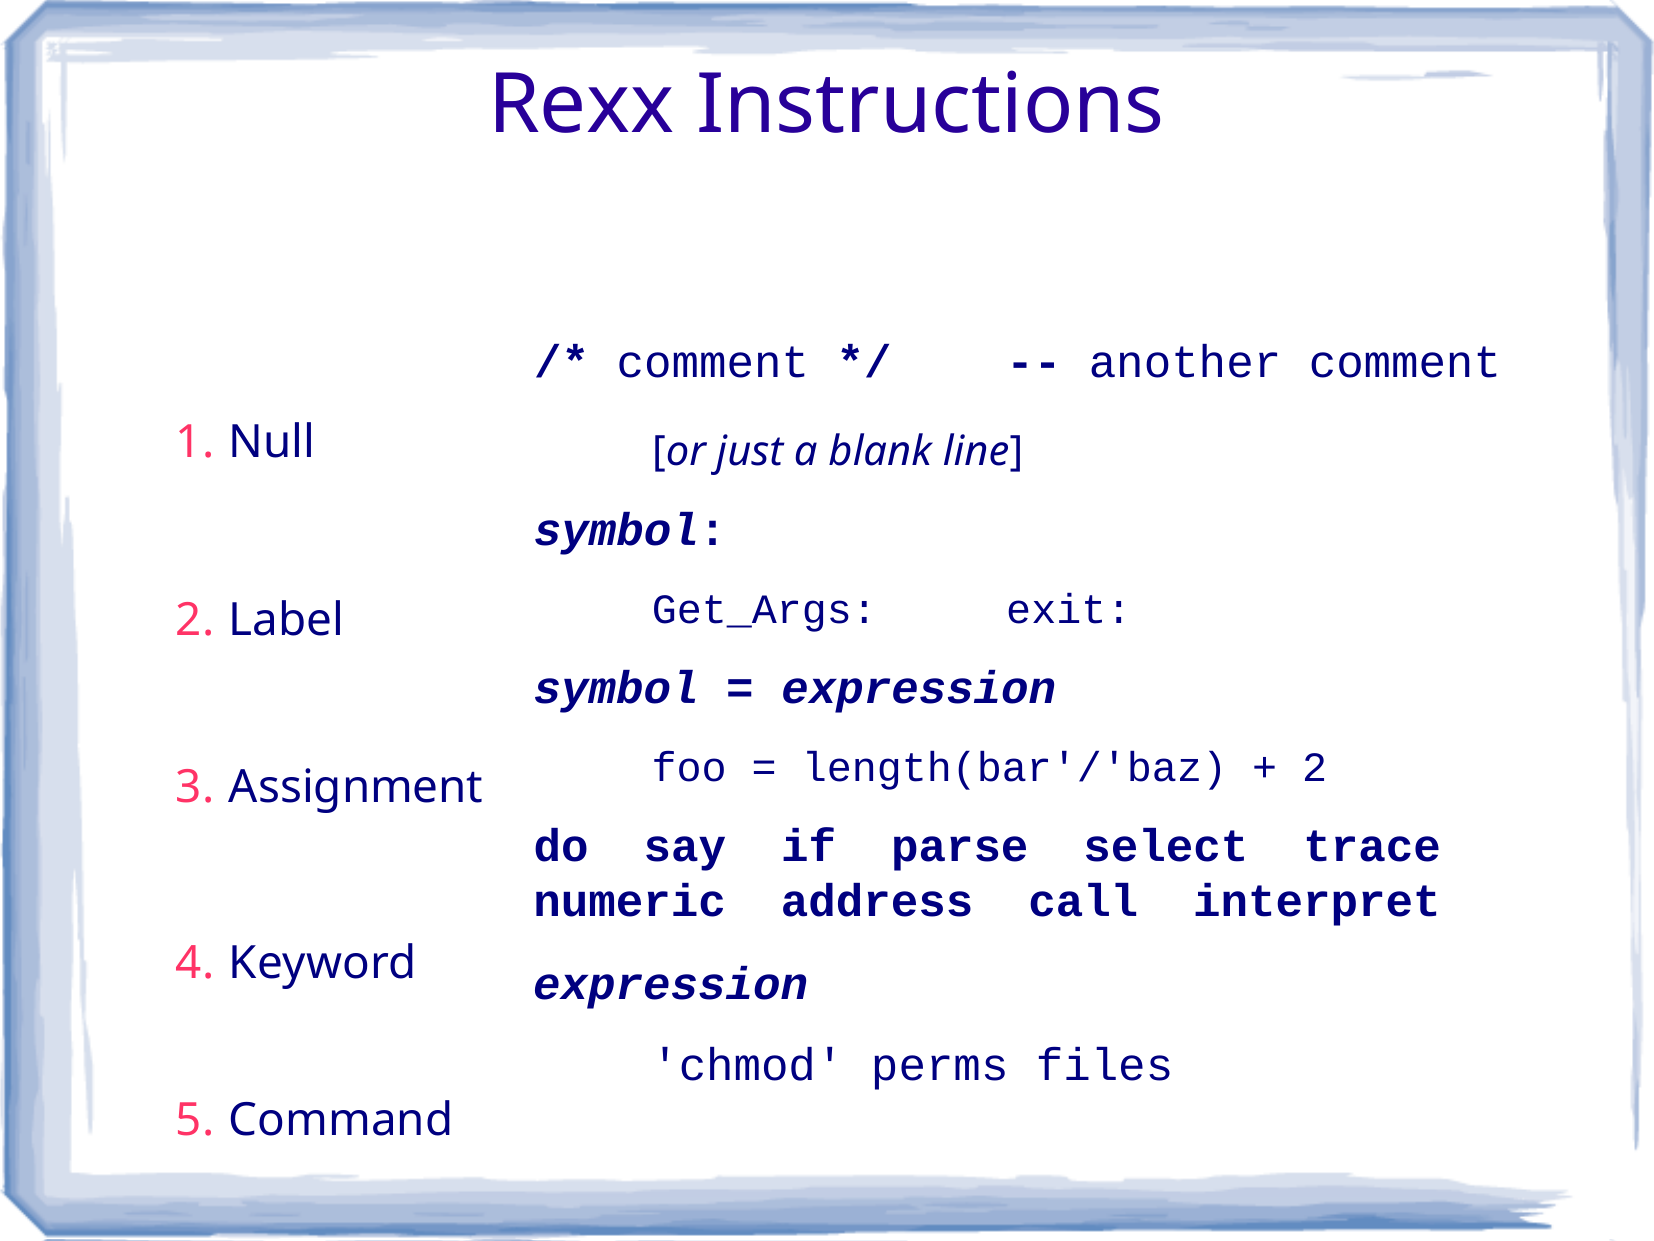

Rexx Instructions
# Null
Label
Assignment
Keyword
Command
/* comment */	-- another comment
 	[or just a blank line]
symbol:
 	Get_Args:		exit:
symbol = expression
 	foo = length(bar'/'baz) + 2
do say if parse select trace numeric address call interpret
expression
 	'chmod' perms files